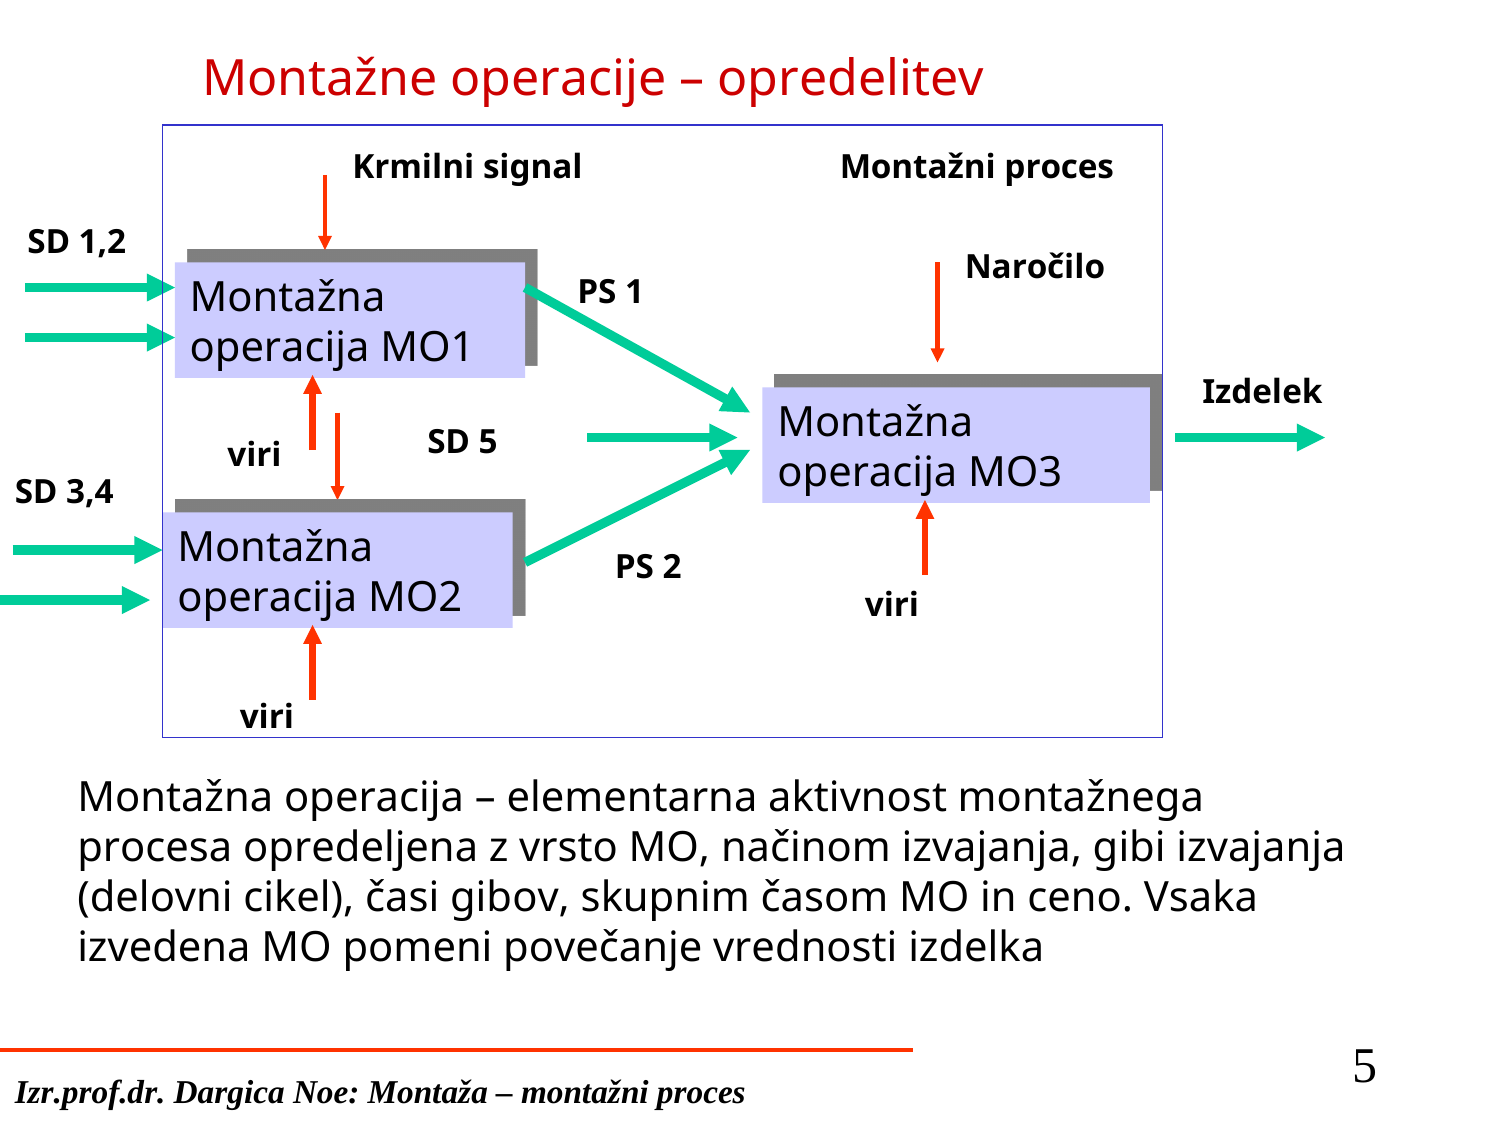

Montažne operacije – opredelitev
Krmilni signal
Montažni proces
SD 1,2
Naročilo
Montažna operacija MO1
PS 1
Izdelek
Montažna operacija MO3
SD 5
viri
SD 3,4
Montažna operacija MO2
PS 2
viri
viri
Montažna operacija – elementarna aktivnost montažnega procesa opredeljena z vrsto MO, načinom izvajanja, gibi izvajanja (delovni cikel), časi gibov, skupnim časom MO in ceno. Vsaka izvedena MO pomeni povečanje vrednosti izdelka
5